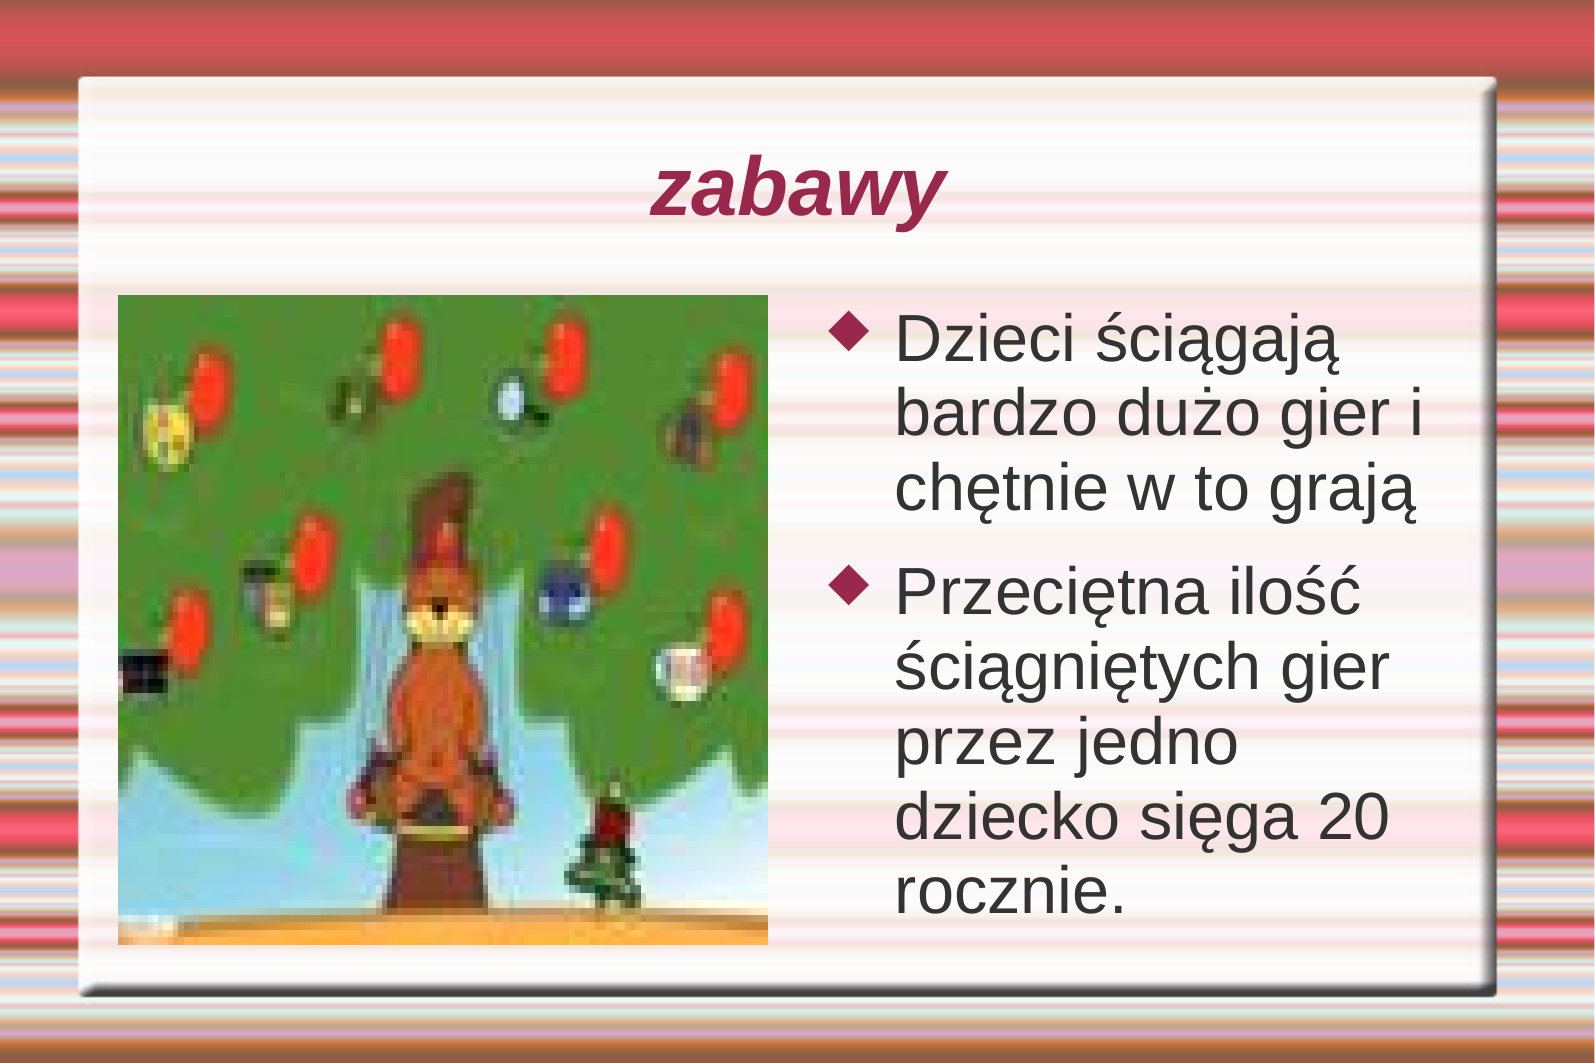

# zabawy
Dzieci ściągają bardzo dużo gier i chętnie w to grają
Przeciętna ilość ściągniętych gier przez jedno dziecko sięga 20 rocznie.